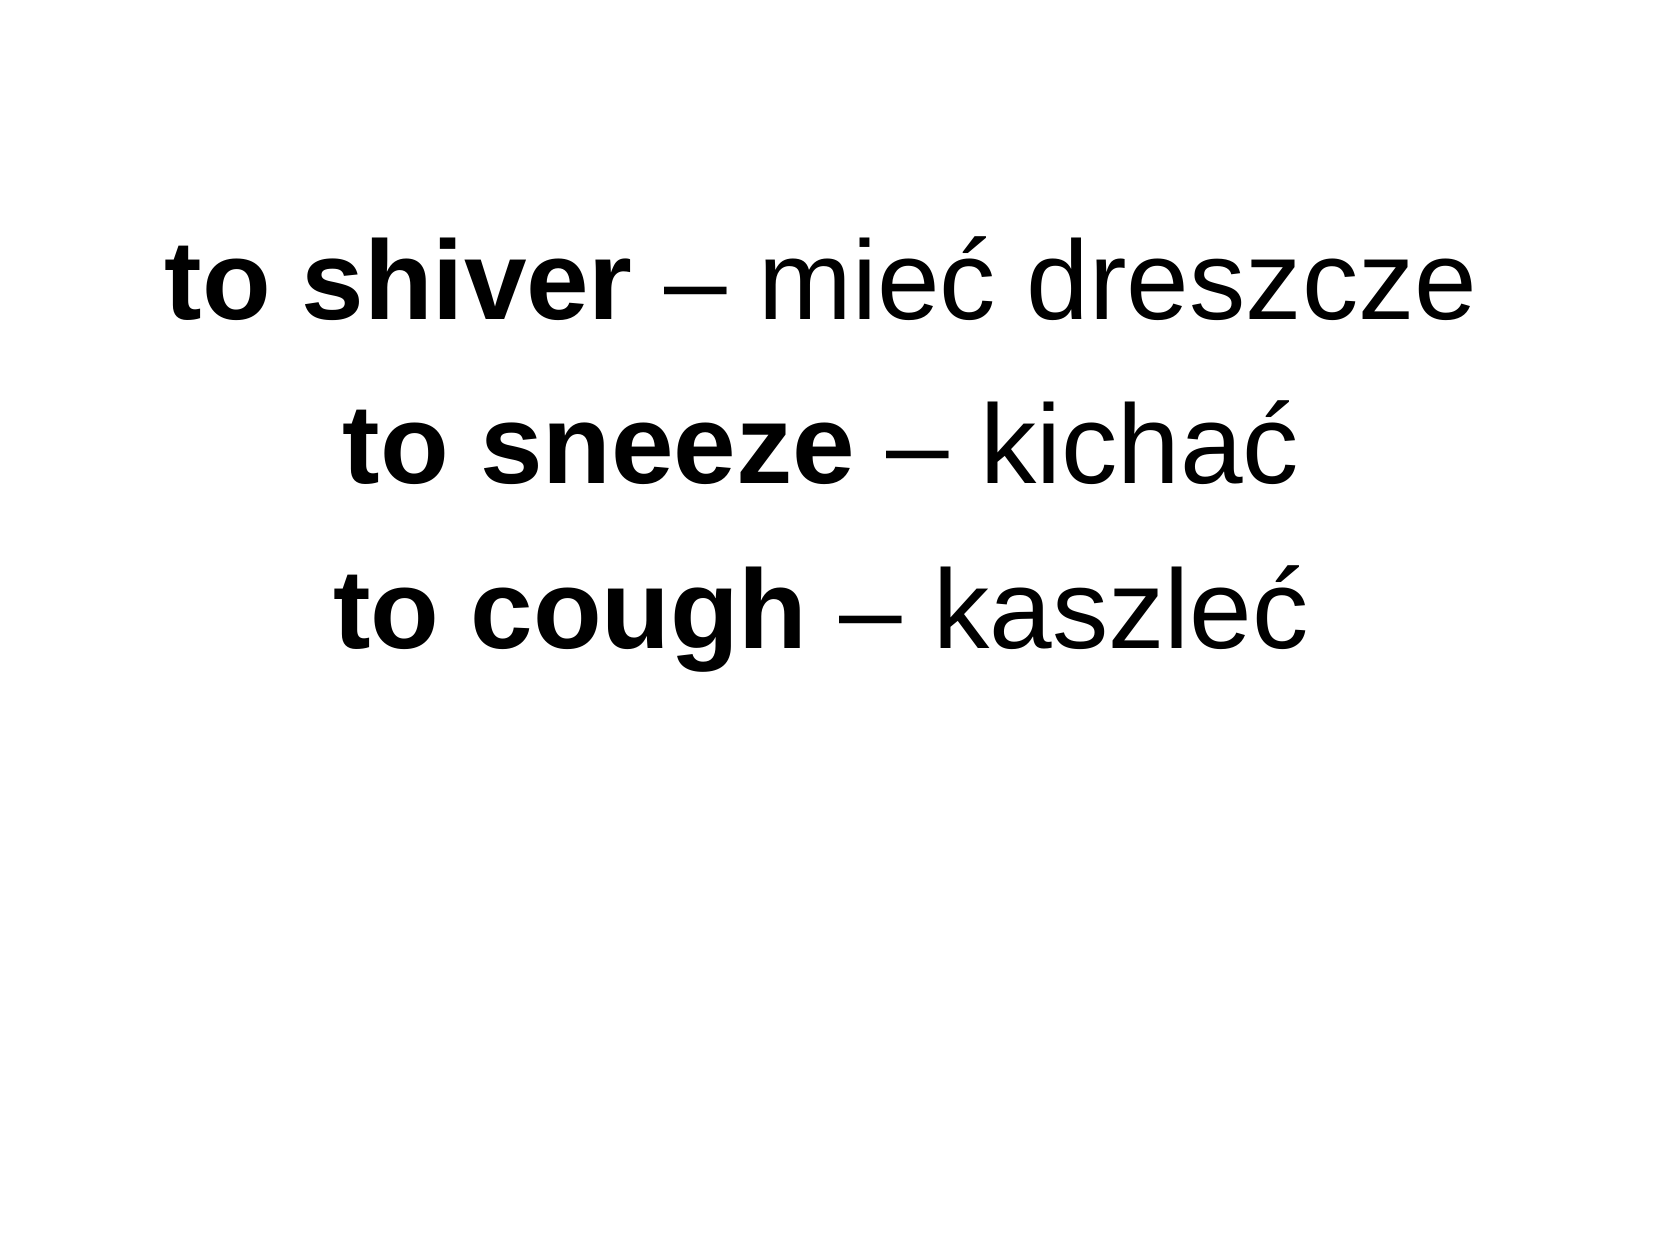

# to shiver – mieć dreszcze
to sneeze – kichać
to cough – kaszleć